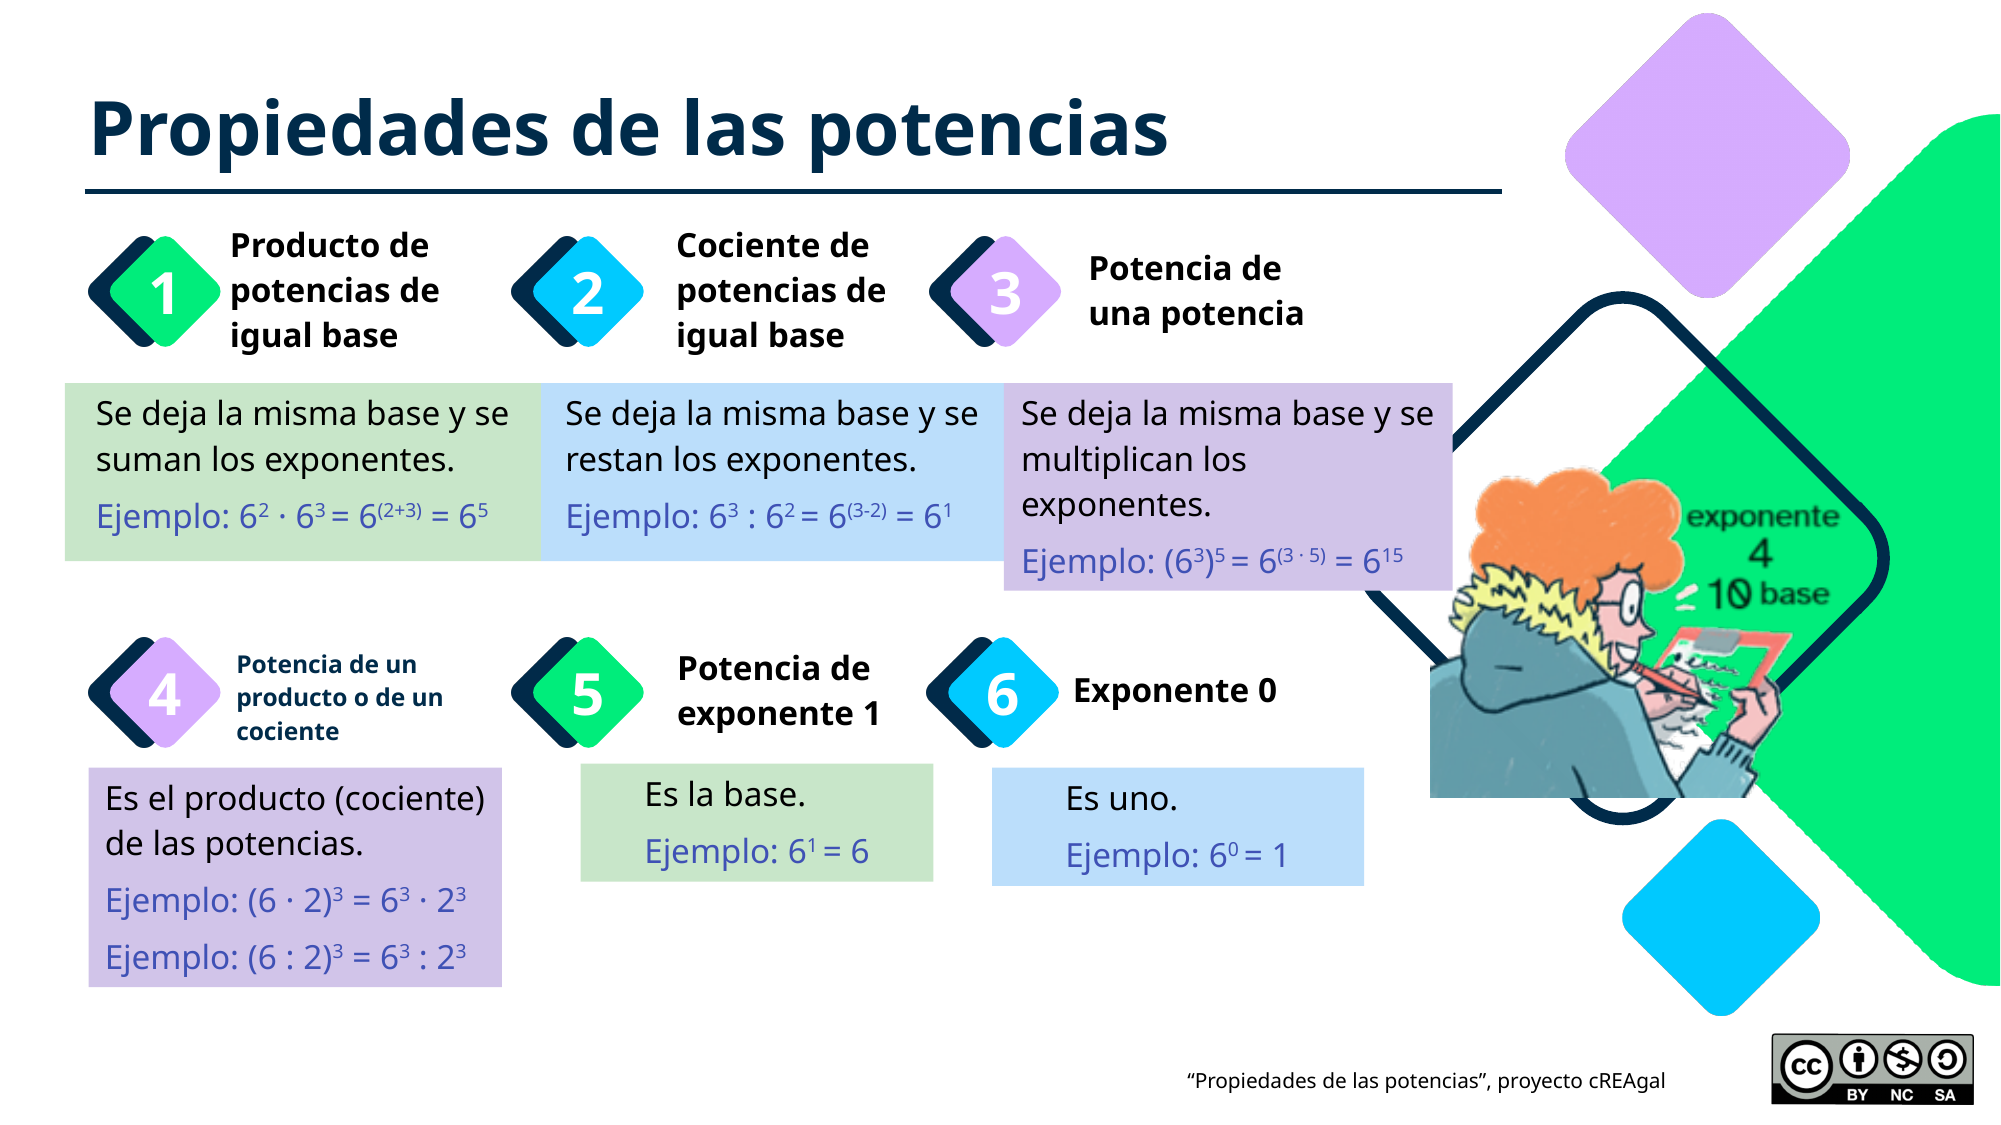

# Propiedades de las potencias
Producto de potencias de igual base
Cociente de potencias de igual base
1
2
3
Potencia de una potencia
Se deja la misma base y se suman los exponentes.
Ejemplo: 62 · 63 = 6(2+3) = 65
Se deja la misma base y se restan los exponentes.
Ejemplo: 63 : 62 = 6(3-2) = 61
Se deja la misma base y se multiplican los exponentes.
Ejemplo: (63)5 = 6(3 · 5) = 615
Potencia de un producto o de un cociente
4
5
6
Potencia de exponente 1
Exponente 0
Es la base.
Ejemplo: 61 = 6
Es el producto (cociente) de las potencias.
Ejemplo: (6 · 2)3 = 63 · 23
Ejemplo: (6 : 2)3 = 63 : 23
Es uno.
Ejemplo: 60 = 1
“Propiedades de las potencias”, proyecto cREAgal